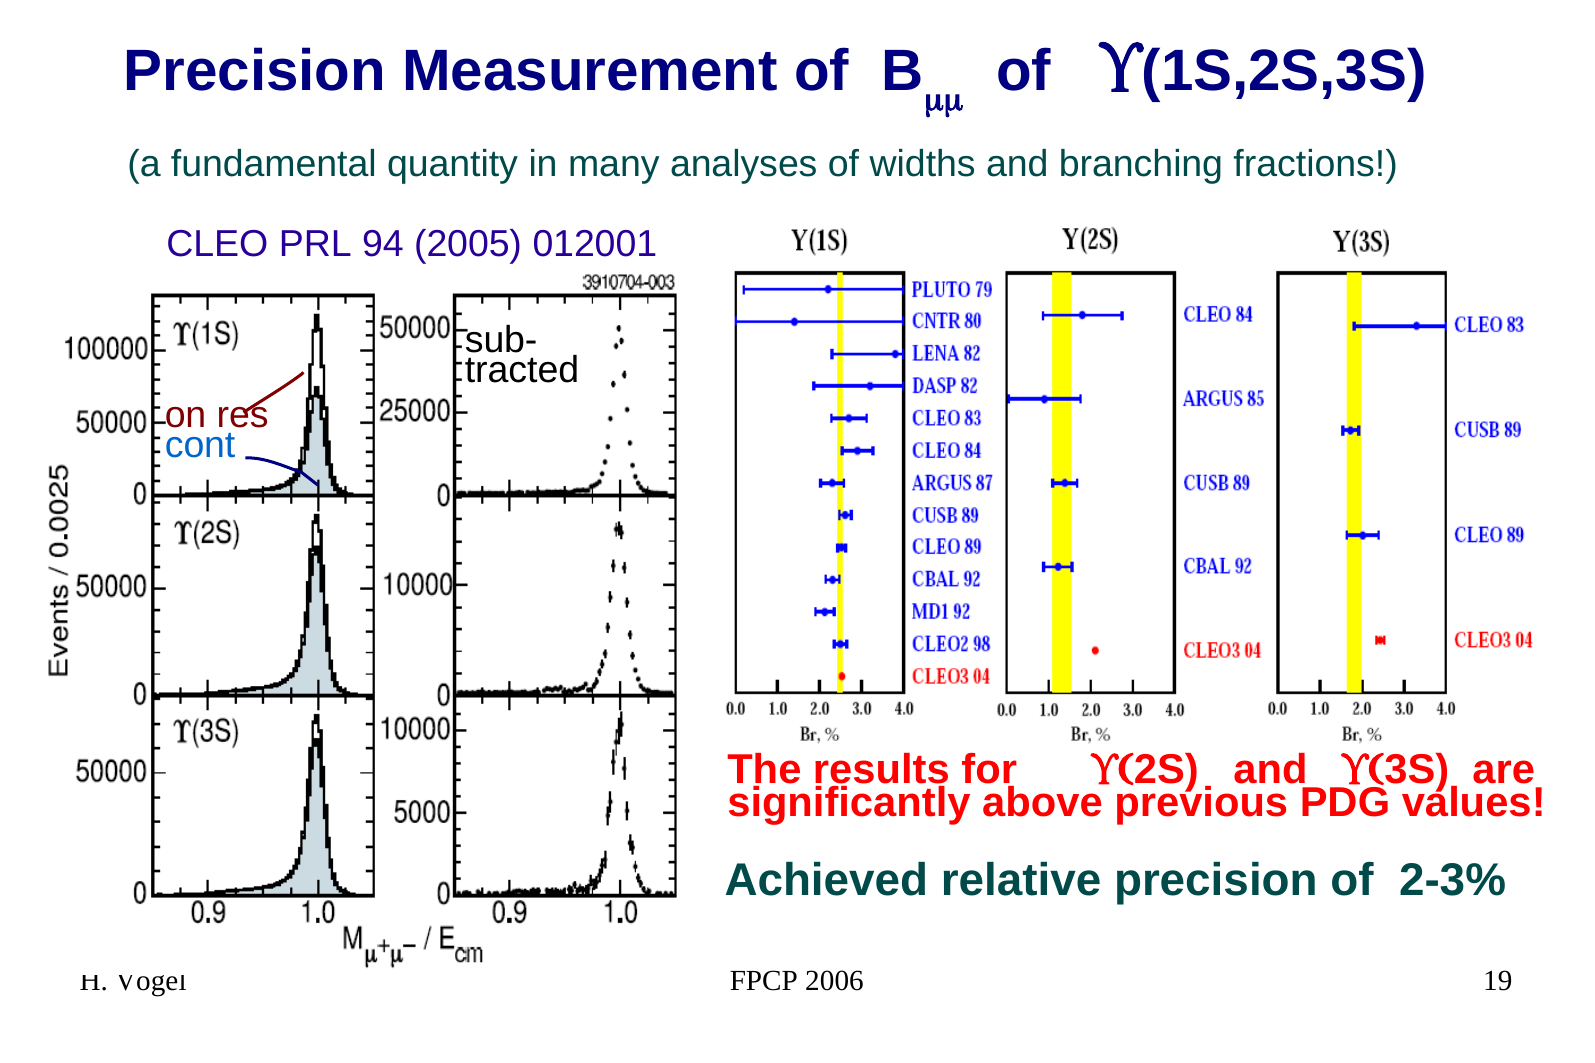

Precision Measurement of B of (1S,2S,3S)
(a fundamental quantity in many analyses of widths and branching fractions!)
CLEO PRL 94 (2005) 012001
sub-
tracted
on res
cont
The results for 2S) and 3S) are
significantly above previous PDG values!
Achieved relative precision of 2-3%
H. Vogel
FPCP 2006
19